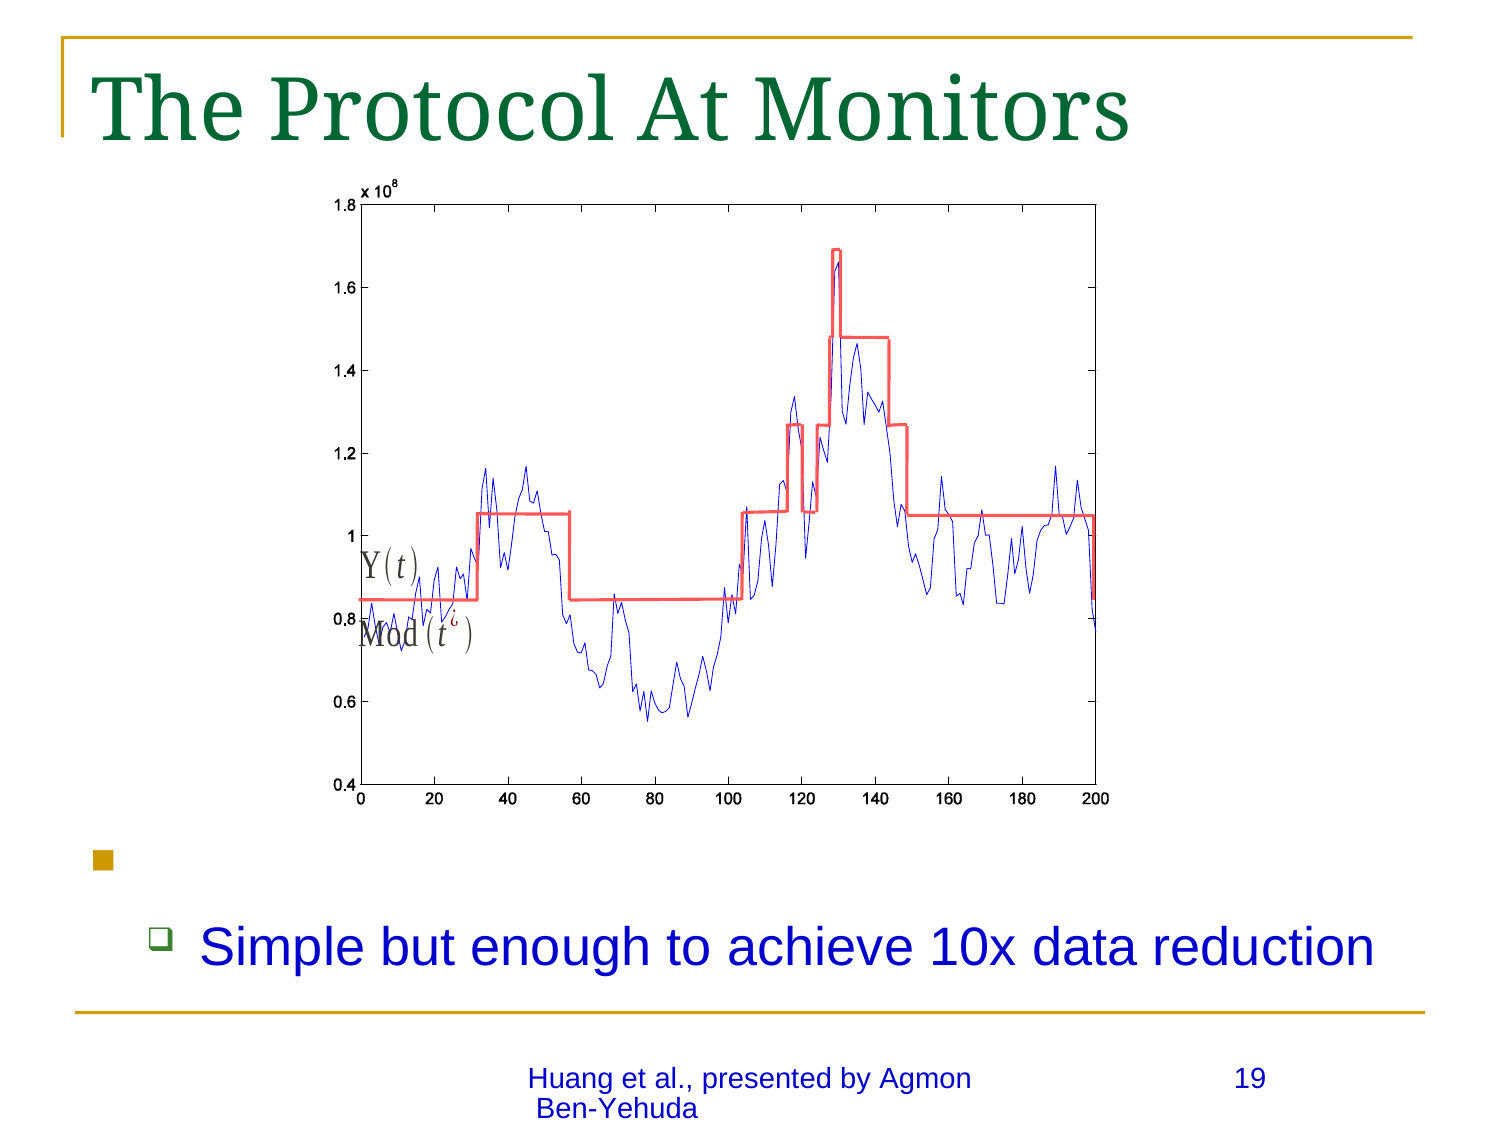

The Protocol At Monitors
Simple but enough to achieve 10x data reduction
Huang et al., presented by Agmon Ben-Yehuda
19